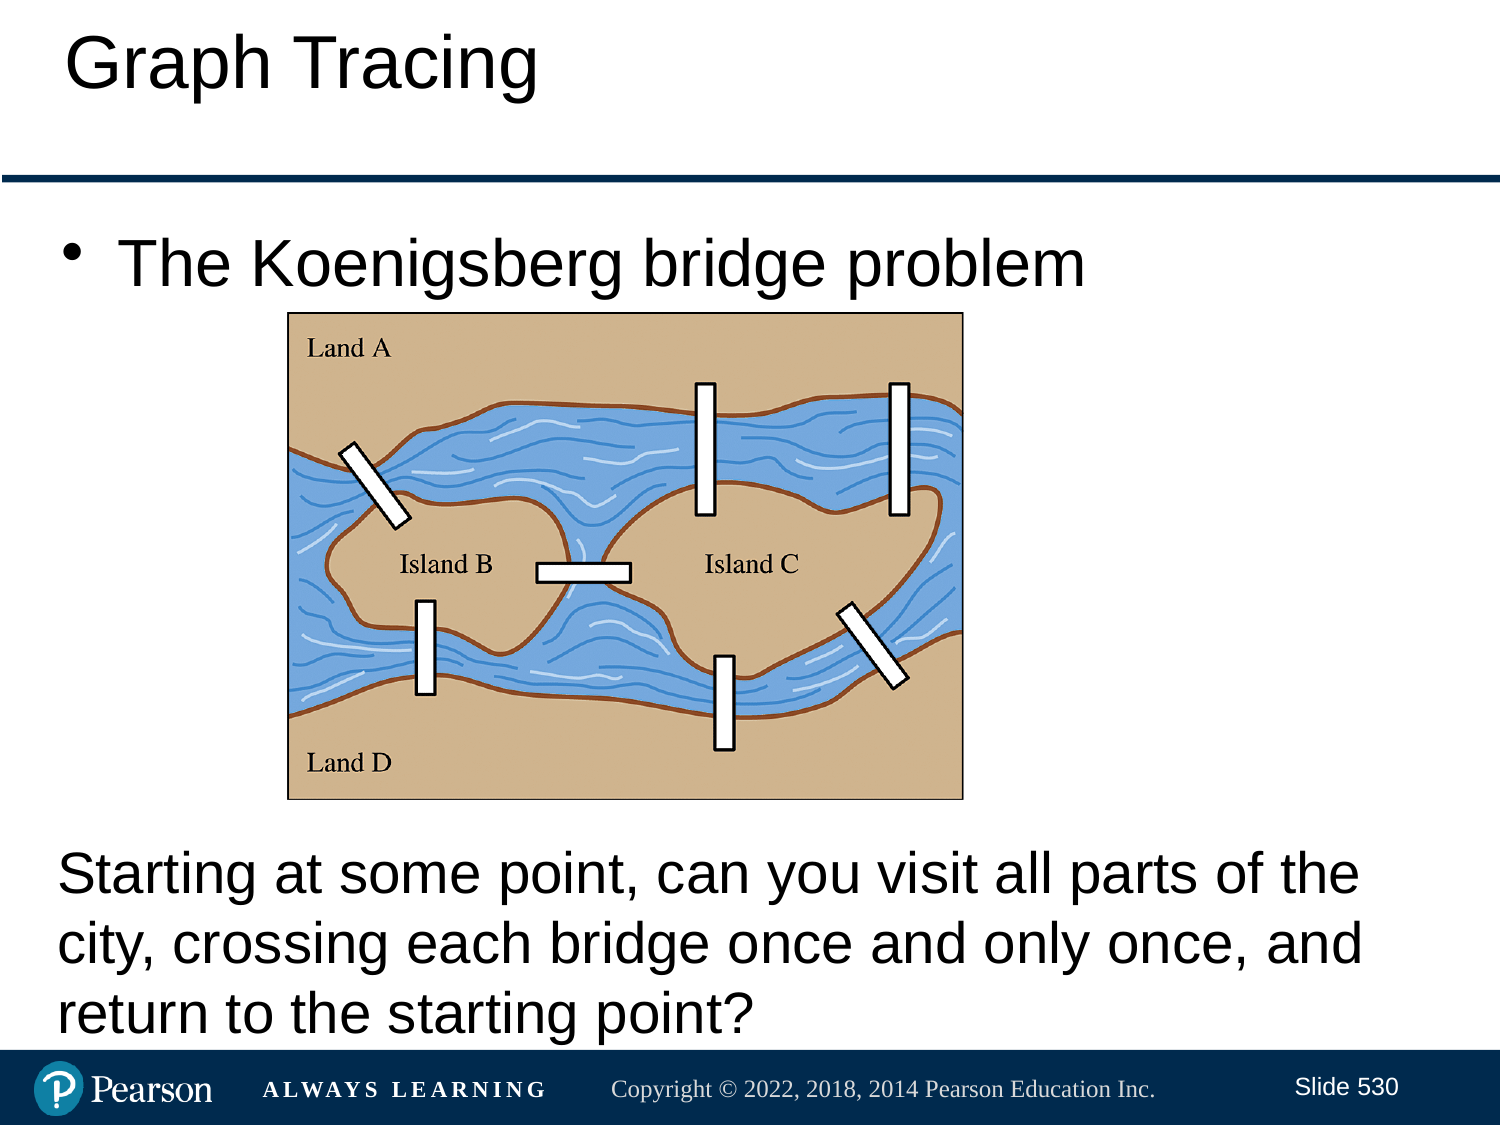

# Graph Tracing
The Koenigsberg bridge problem
Starting at some point, can you visit all parts of the city, crossing each bridge once and only once, and return to the starting point?